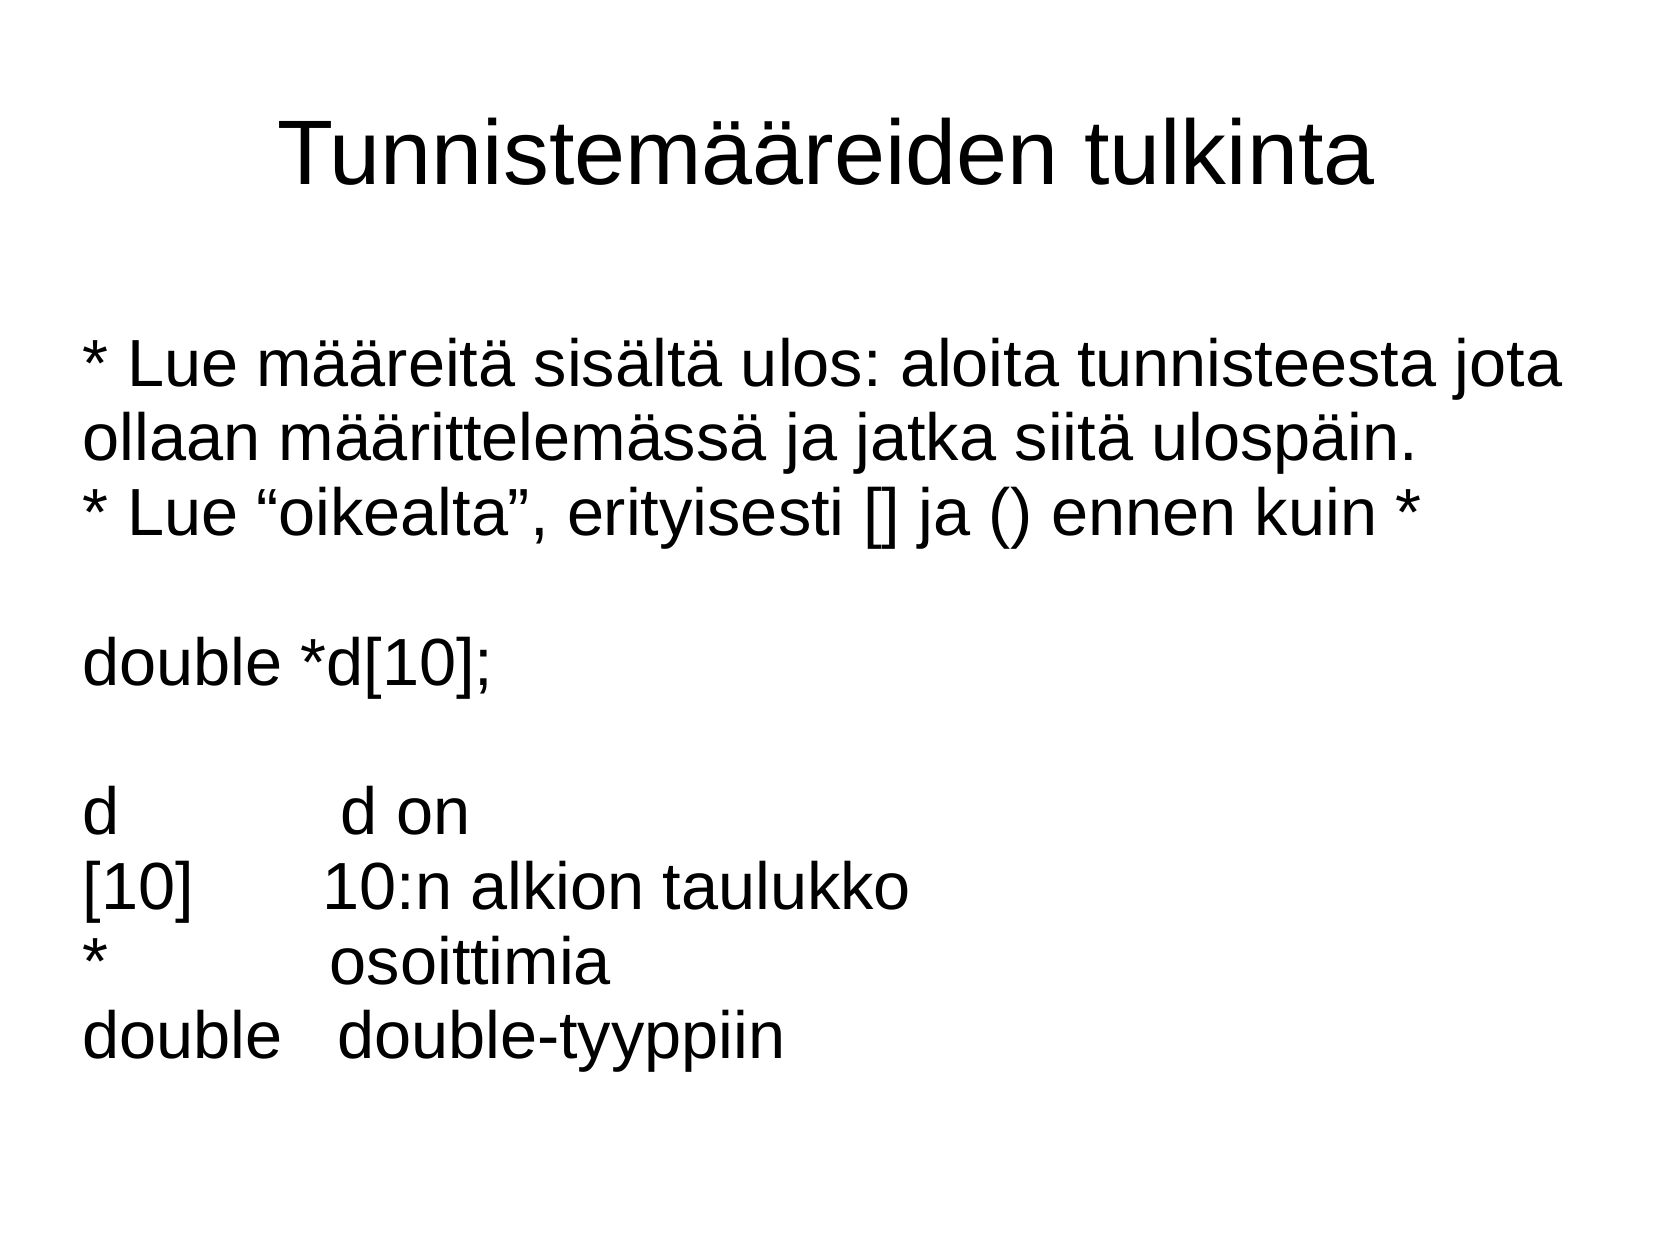

# Tunnistemääreiden tulkinta
* Lue määreitä sisältä ulos: aloita tunnisteesta jota ollaan määrittelemässä ja jatka siitä ulospäin.
* Lue “oikealta”, erityisesti [] ja () ennen kuin *
double *d[10];
d d on
[10] 10:n alkion taulukko
* osoittimia
double double-tyyppiin